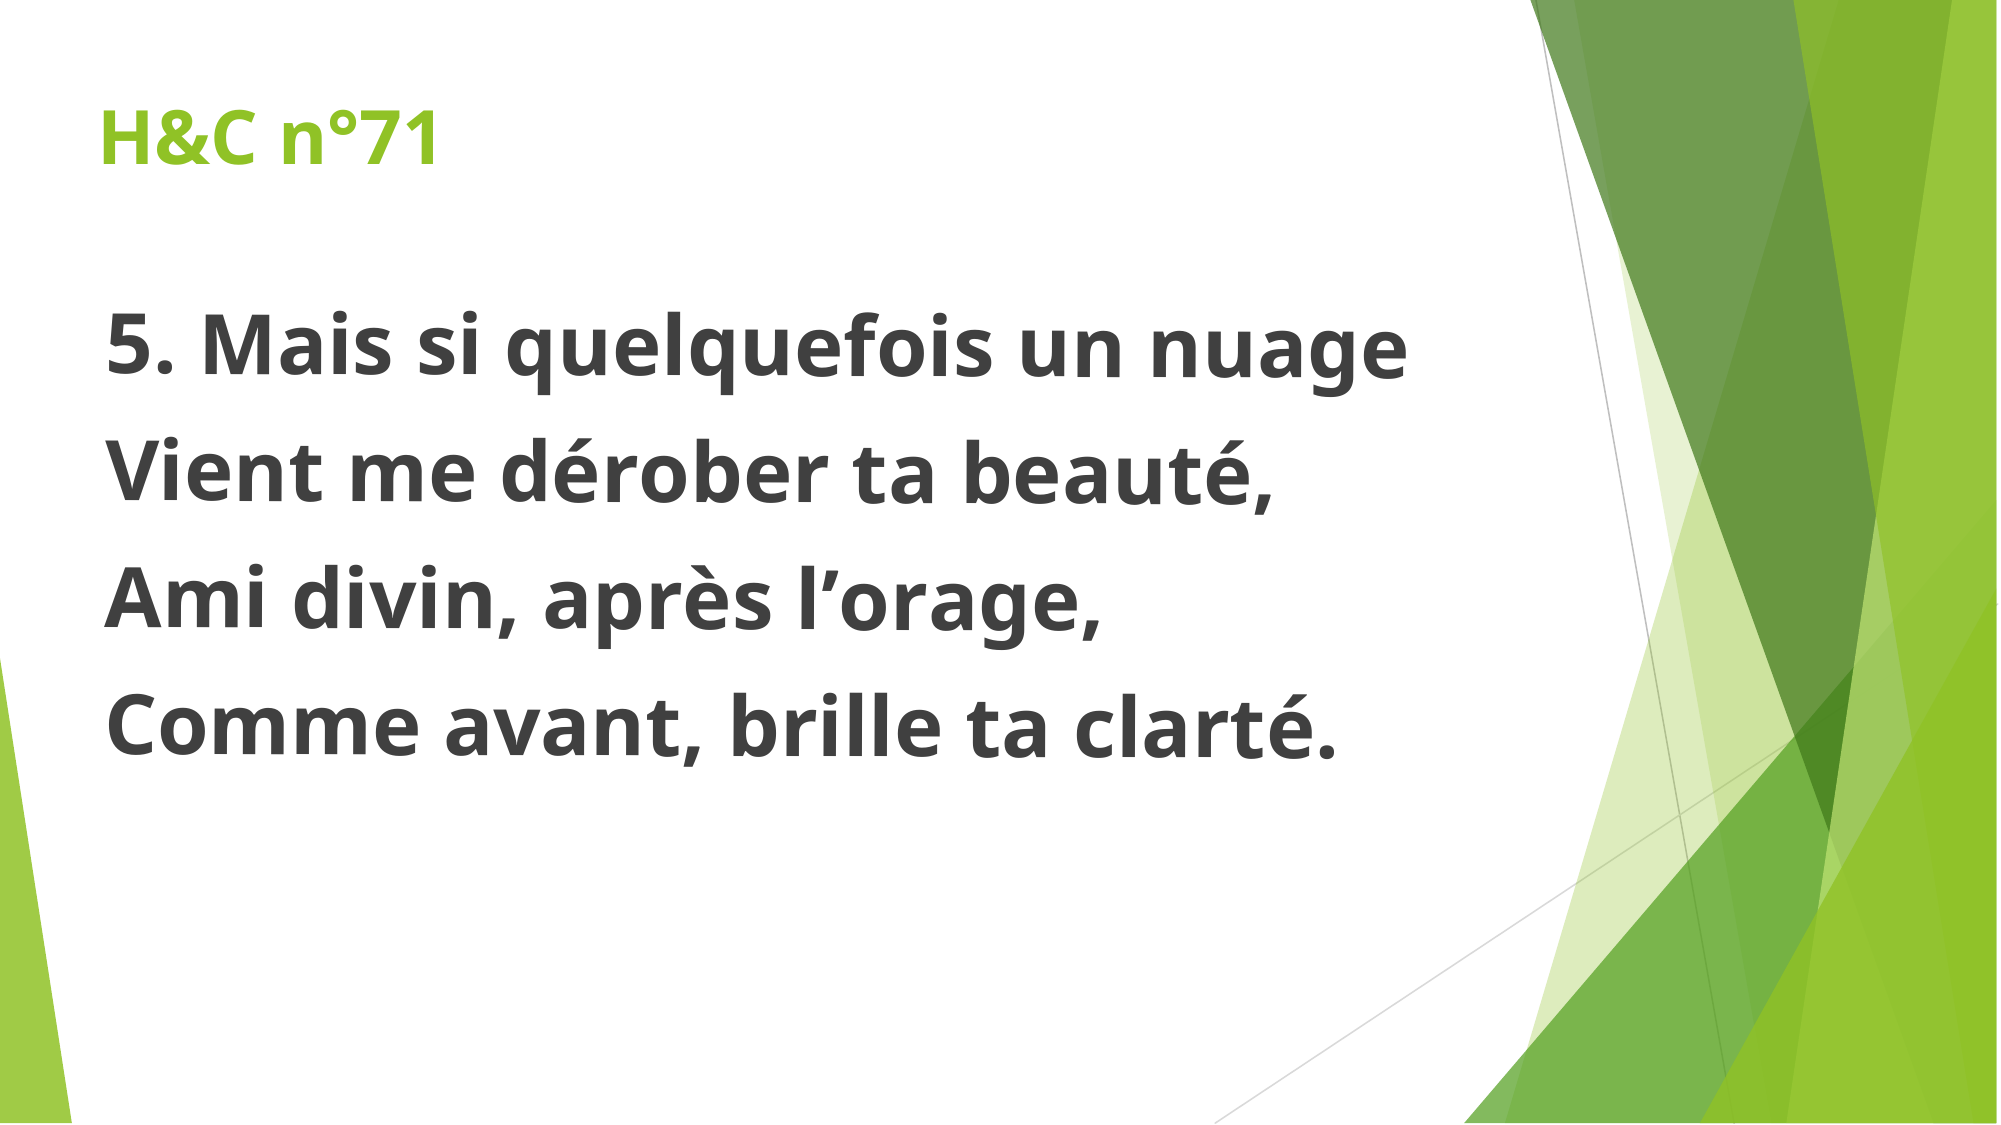

H&C n°71
5. Mais si quelquefois un nuage
Vient me dérober ta beauté,
Ami divin, après l’orage,
Comme avant, brille ta clarté.